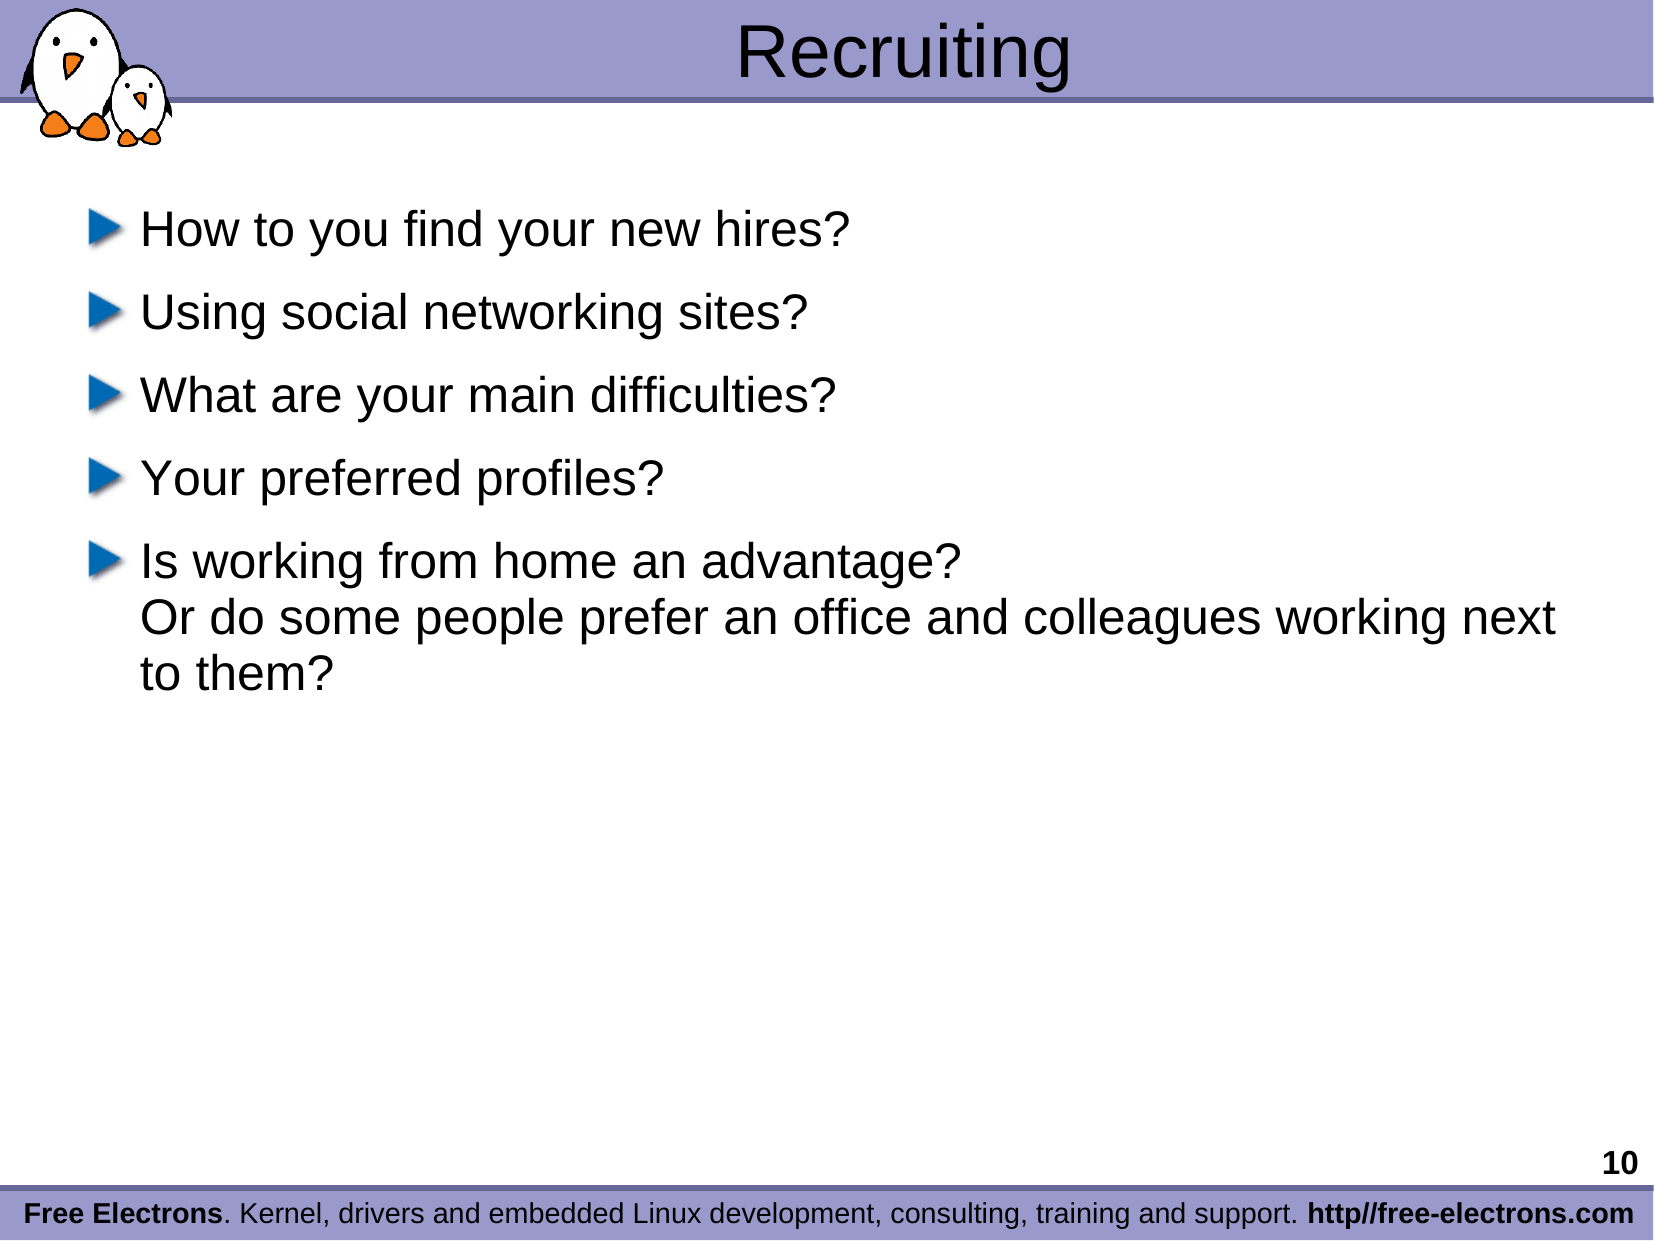

# Recruiting
How to you find your new hires?
Using social networking sites?
What are your main difficulties?
Your preferred profiles?
Is working from home an advantage?
Or do some people prefer an office and colleagues working next to them?